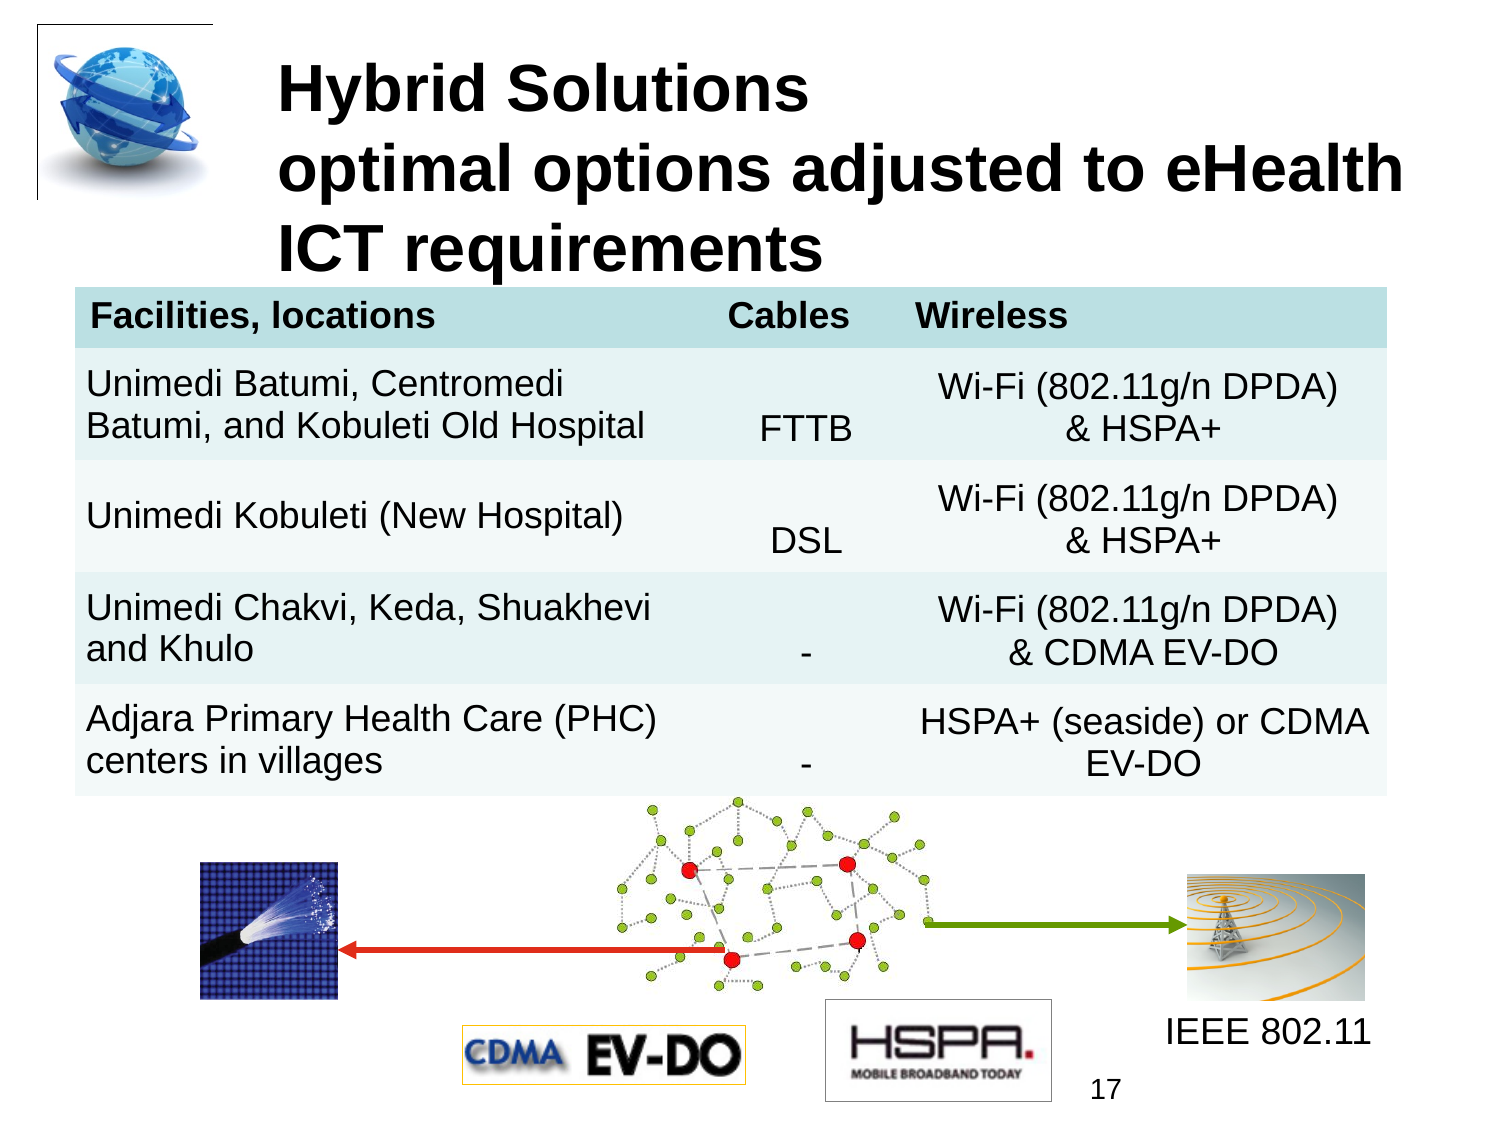

# Hybrid Solutions optimal options adjusted to eHealth ICT requirements
| Facilities, locations | Cables | Wireless |
| --- | --- | --- |
| Unimedi Batumi, Centromedi Batumi, and Kobuleti Old Hospital | FTTB | Wi-Fi (802.11g/n DPDA) & HSPA+ |
| Unimedi Kobuleti (New Hospital) | DSL | Wi-Fi (802.11g/n DPDA) & HSPA+ |
| Unimedi Chakvi, Keda, Shuakhevi and Khulo | - | Wi-Fi (802.11g/n DPDA) & CDMA EV-DO |
| Adjara Primary Health Care (PHC) centers in villages | - | HSPA+ (seaside) or CDMA EV-DO |
IEEE 802.11